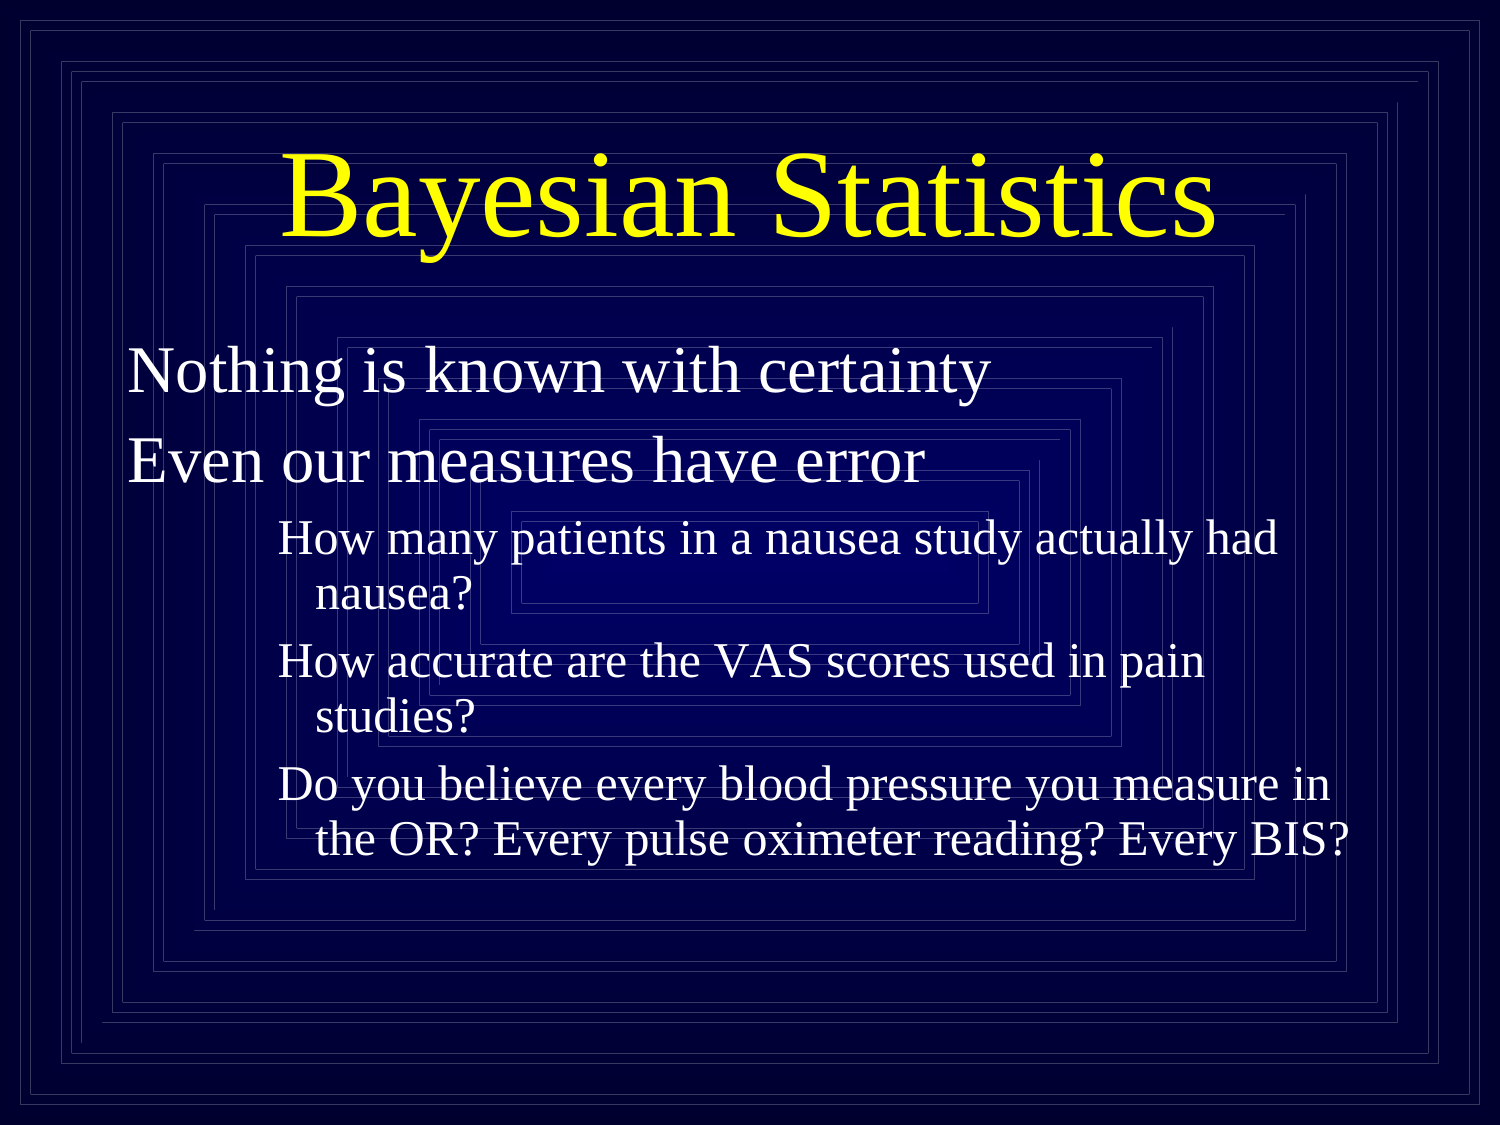

# Bayesian Statistics
Nothing is known with certainty
Even our measures have error
How many patients in a nausea study actually had nausea?
How accurate are the VAS scores used in pain studies?
Do you believe every blood pressure you measure in the OR? Every pulse oximeter reading? Every BIS?